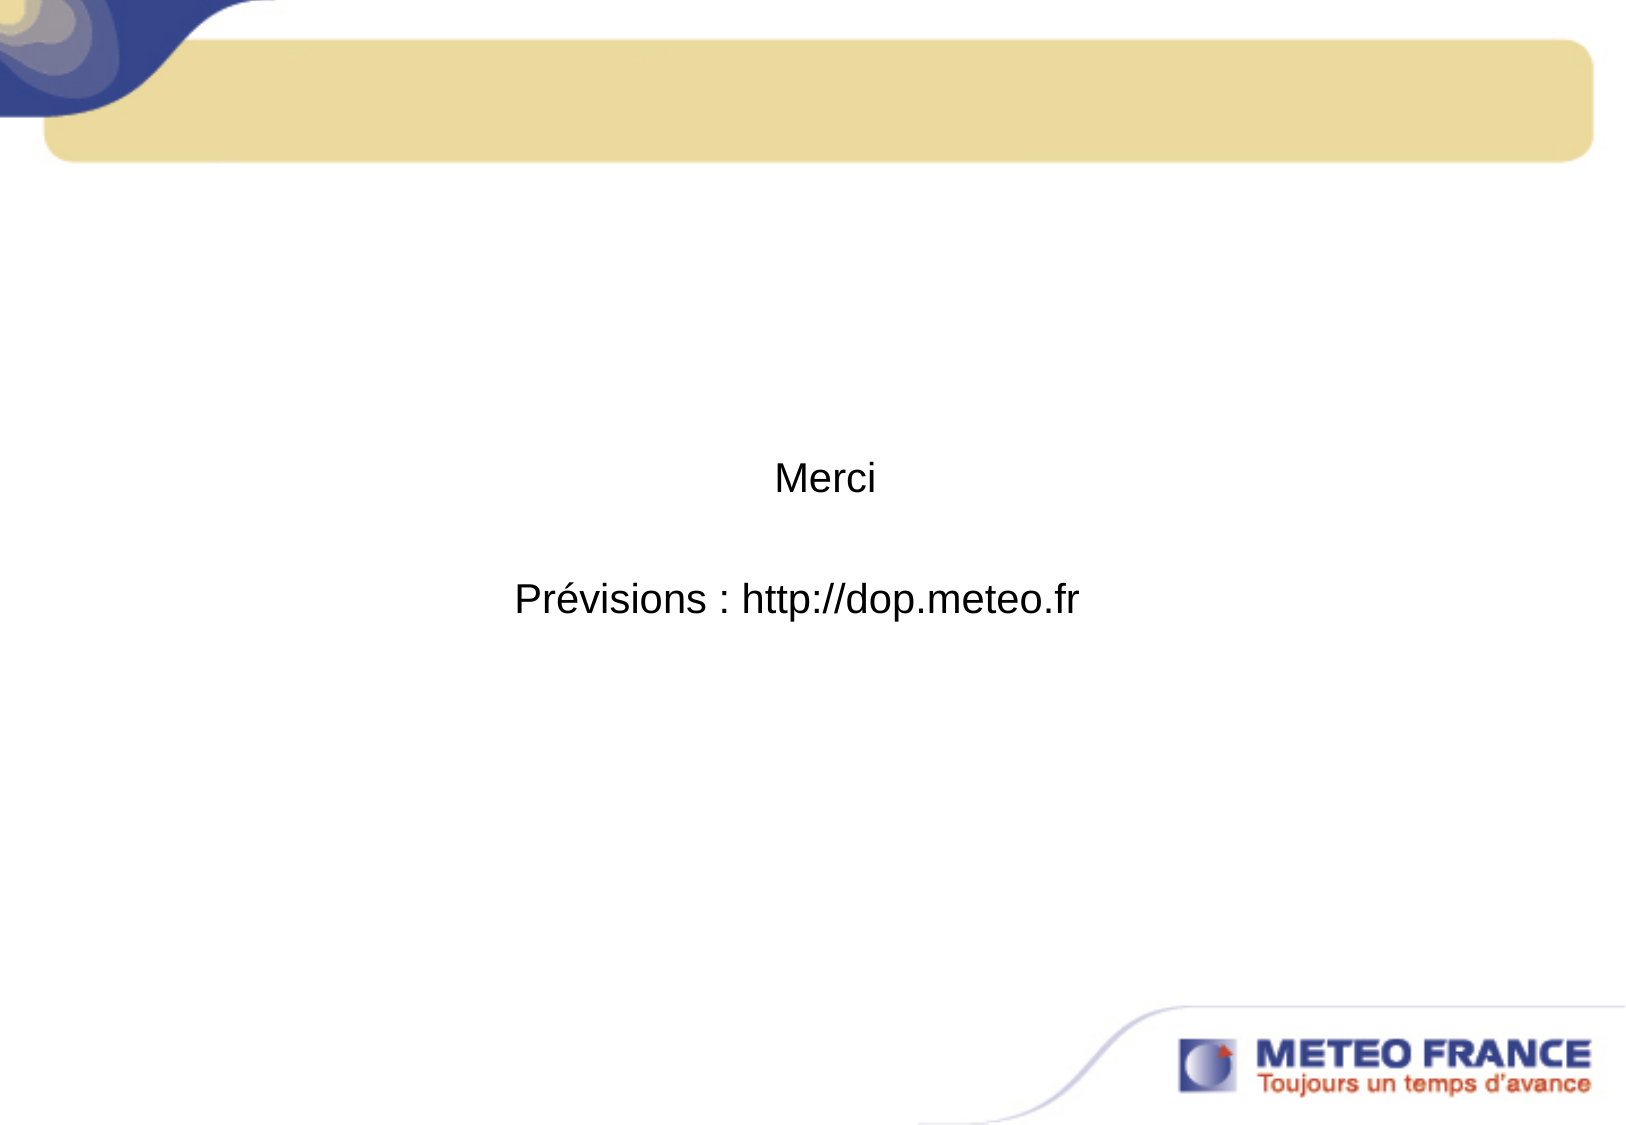

#
Merci
Prévisions : http://dop.meteo.fr
Techniques et Organisation de la prévision - septembre 2011